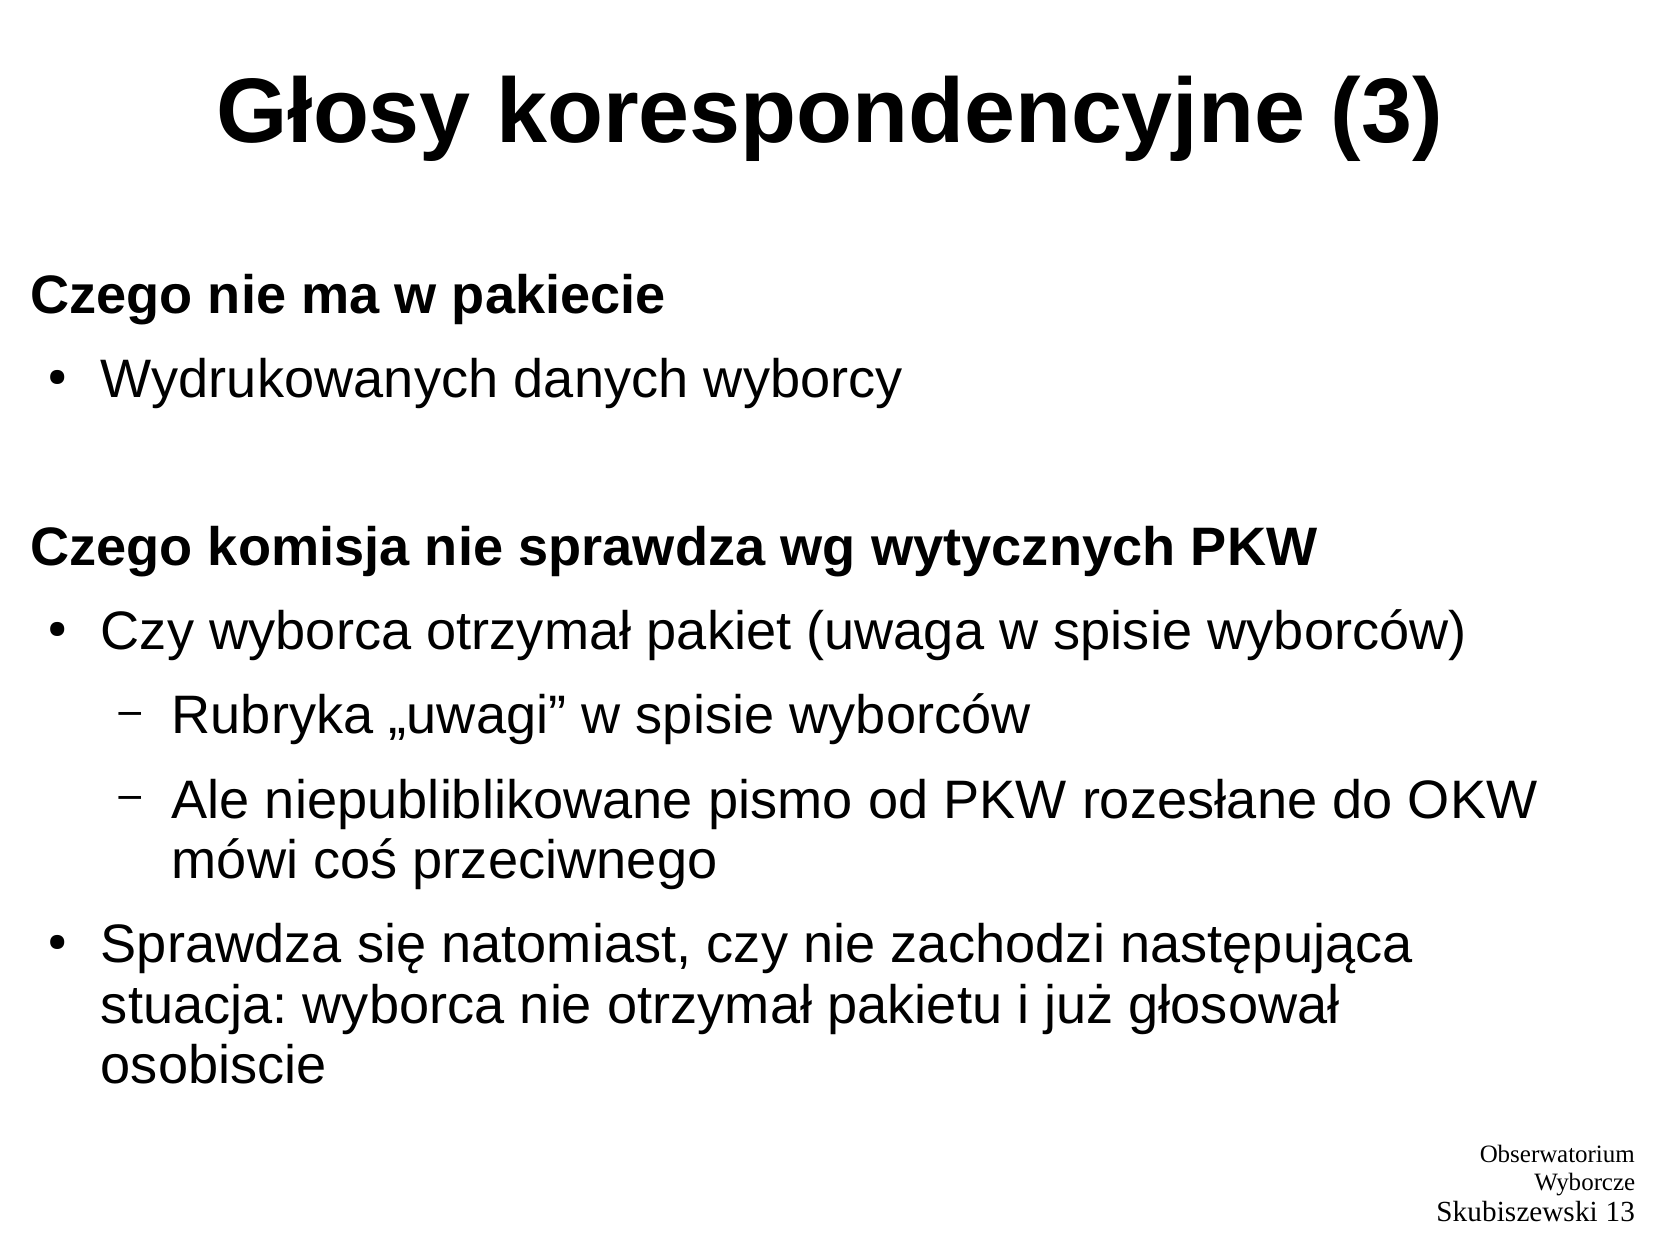

# Głosy korespondencyjne (3)
Czego nie ma w pakiecie
Wydrukowanych danych wyborcy
Czego komisja nie sprawdza wg wytycznych PKW
Czy wyborca otrzymał pakiet (uwaga w spisie wyborców)
Rubryka „uwagi” w spisie wyborców
Ale niepubliblikowane pismo od PKW rozesłane do OKW mówi coś przeciwnego
Sprawdza się natomiast, czy nie zachodzi następująca stuacja: wyborca nie otrzymał pakietu i już głosował osobiscie
13